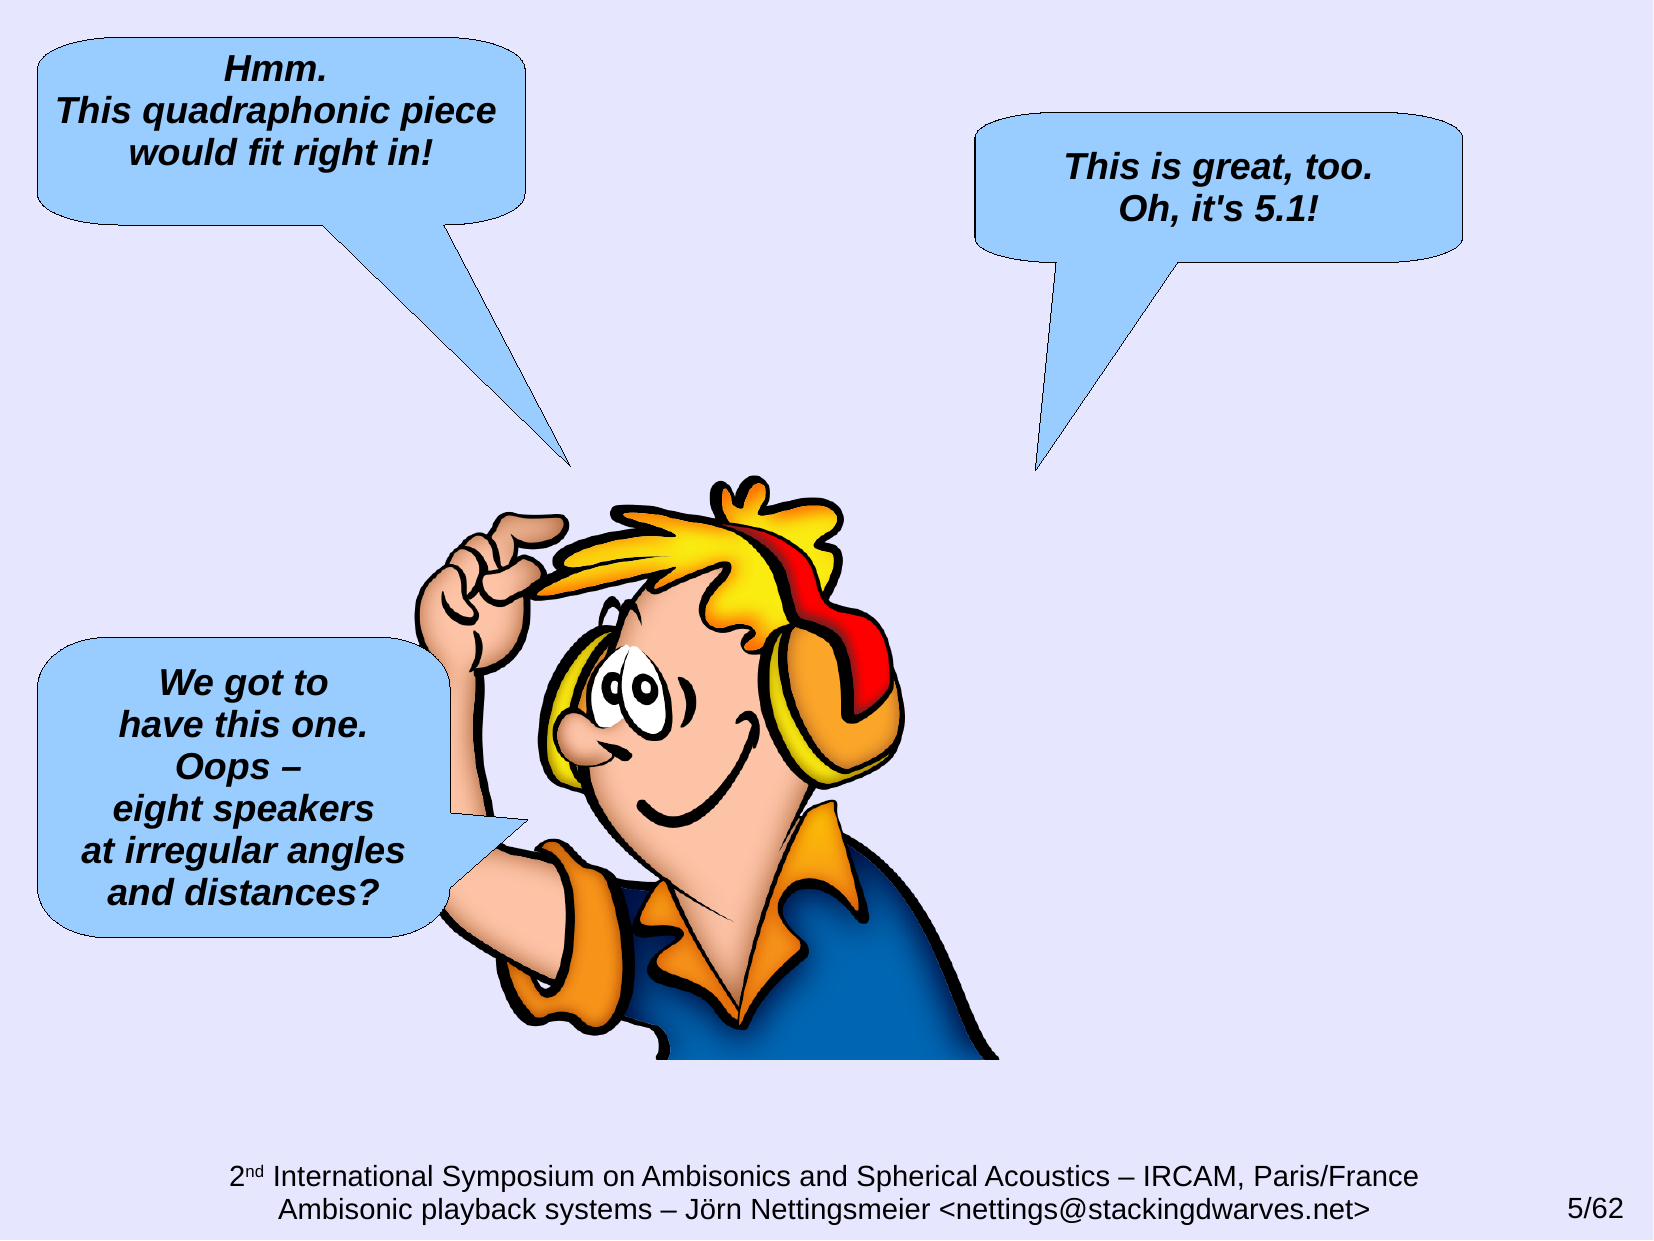

Hmm.
This quadraphonic piece
would fit right in!
This is great, too.
Oh, it's 5.1!
This is great, too.
Oh, it's 5.1!
This is great, too.
Oh, it's 5.1!
We got to
have this one.
Oops –
eight speakers
at irregular angles
and distances?